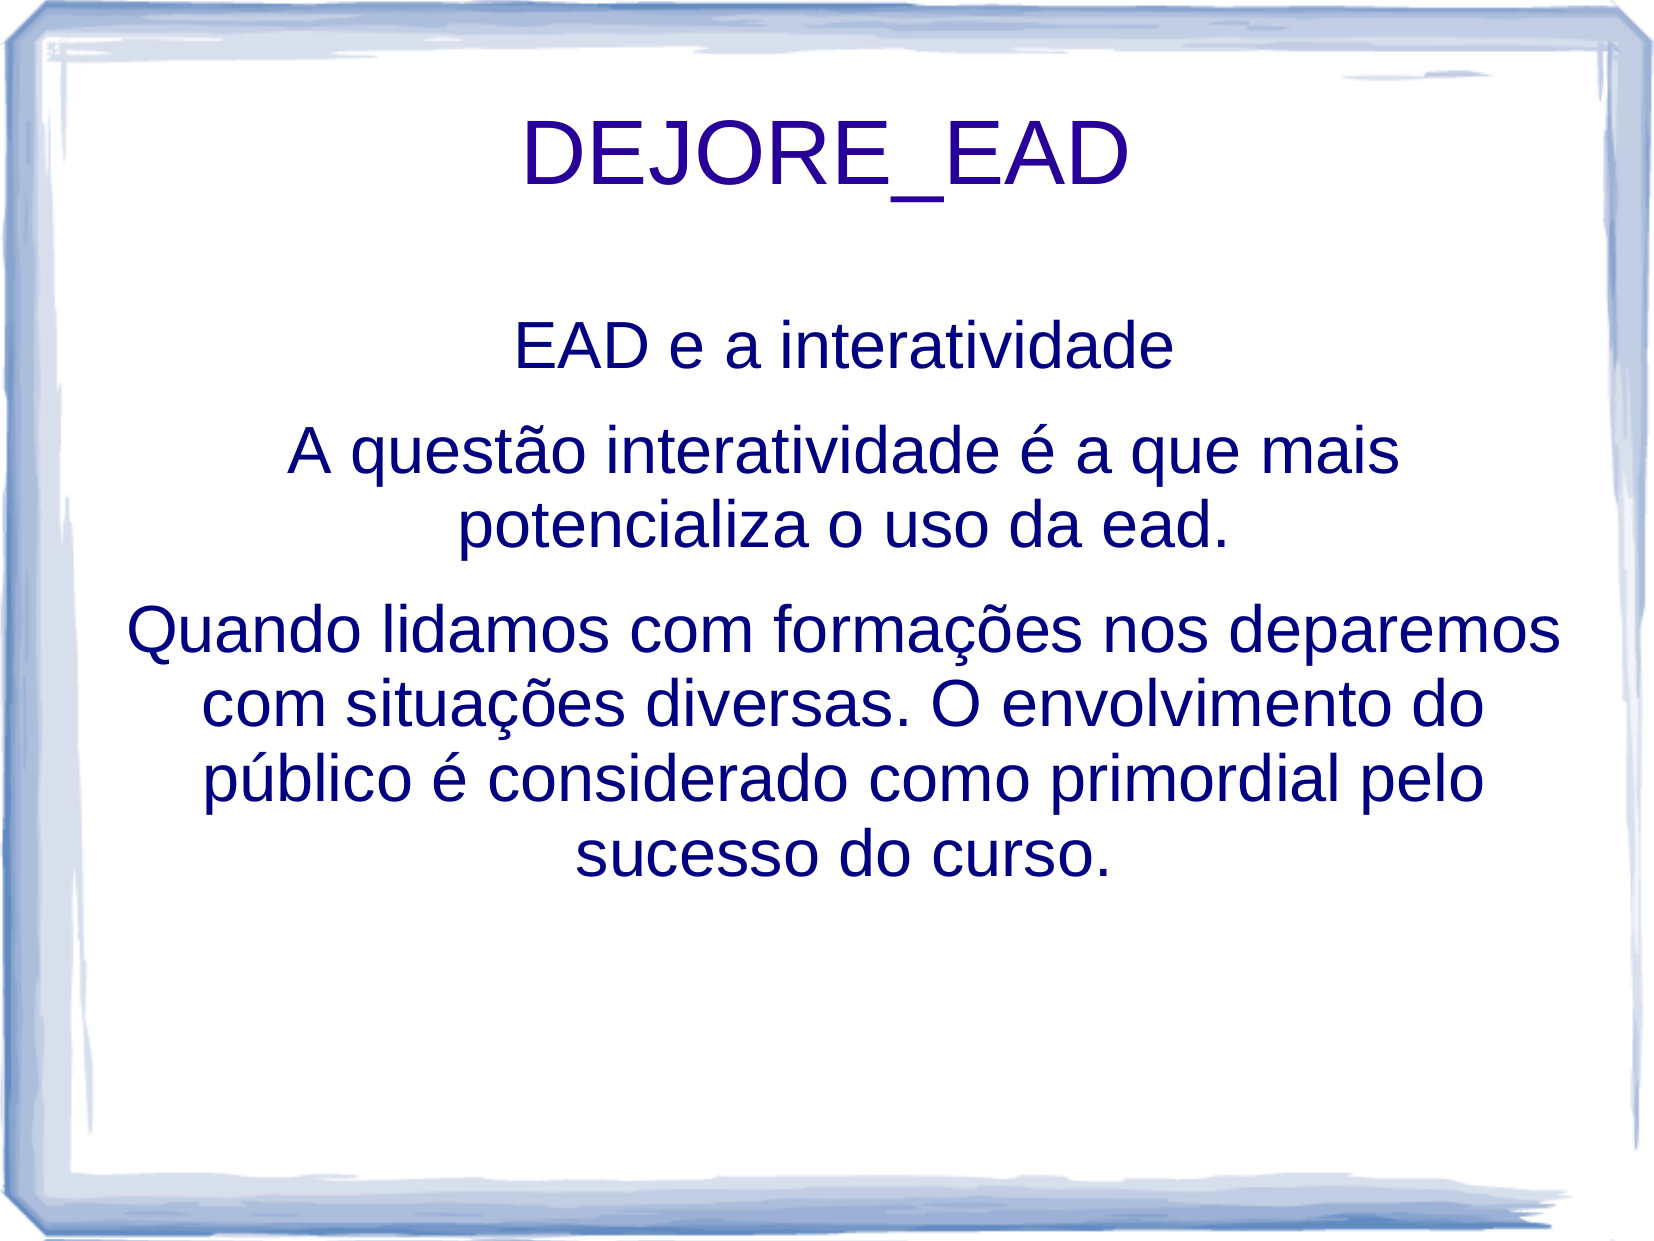

# DEJORE_EAD
EAD e a interatividade
A questão interatividade é a que mais potencializa o uso da ead.
Quando lidamos com formações nos deparemos com situações diversas. O envolvimento do público é considerado como primordial pelo sucesso do curso.